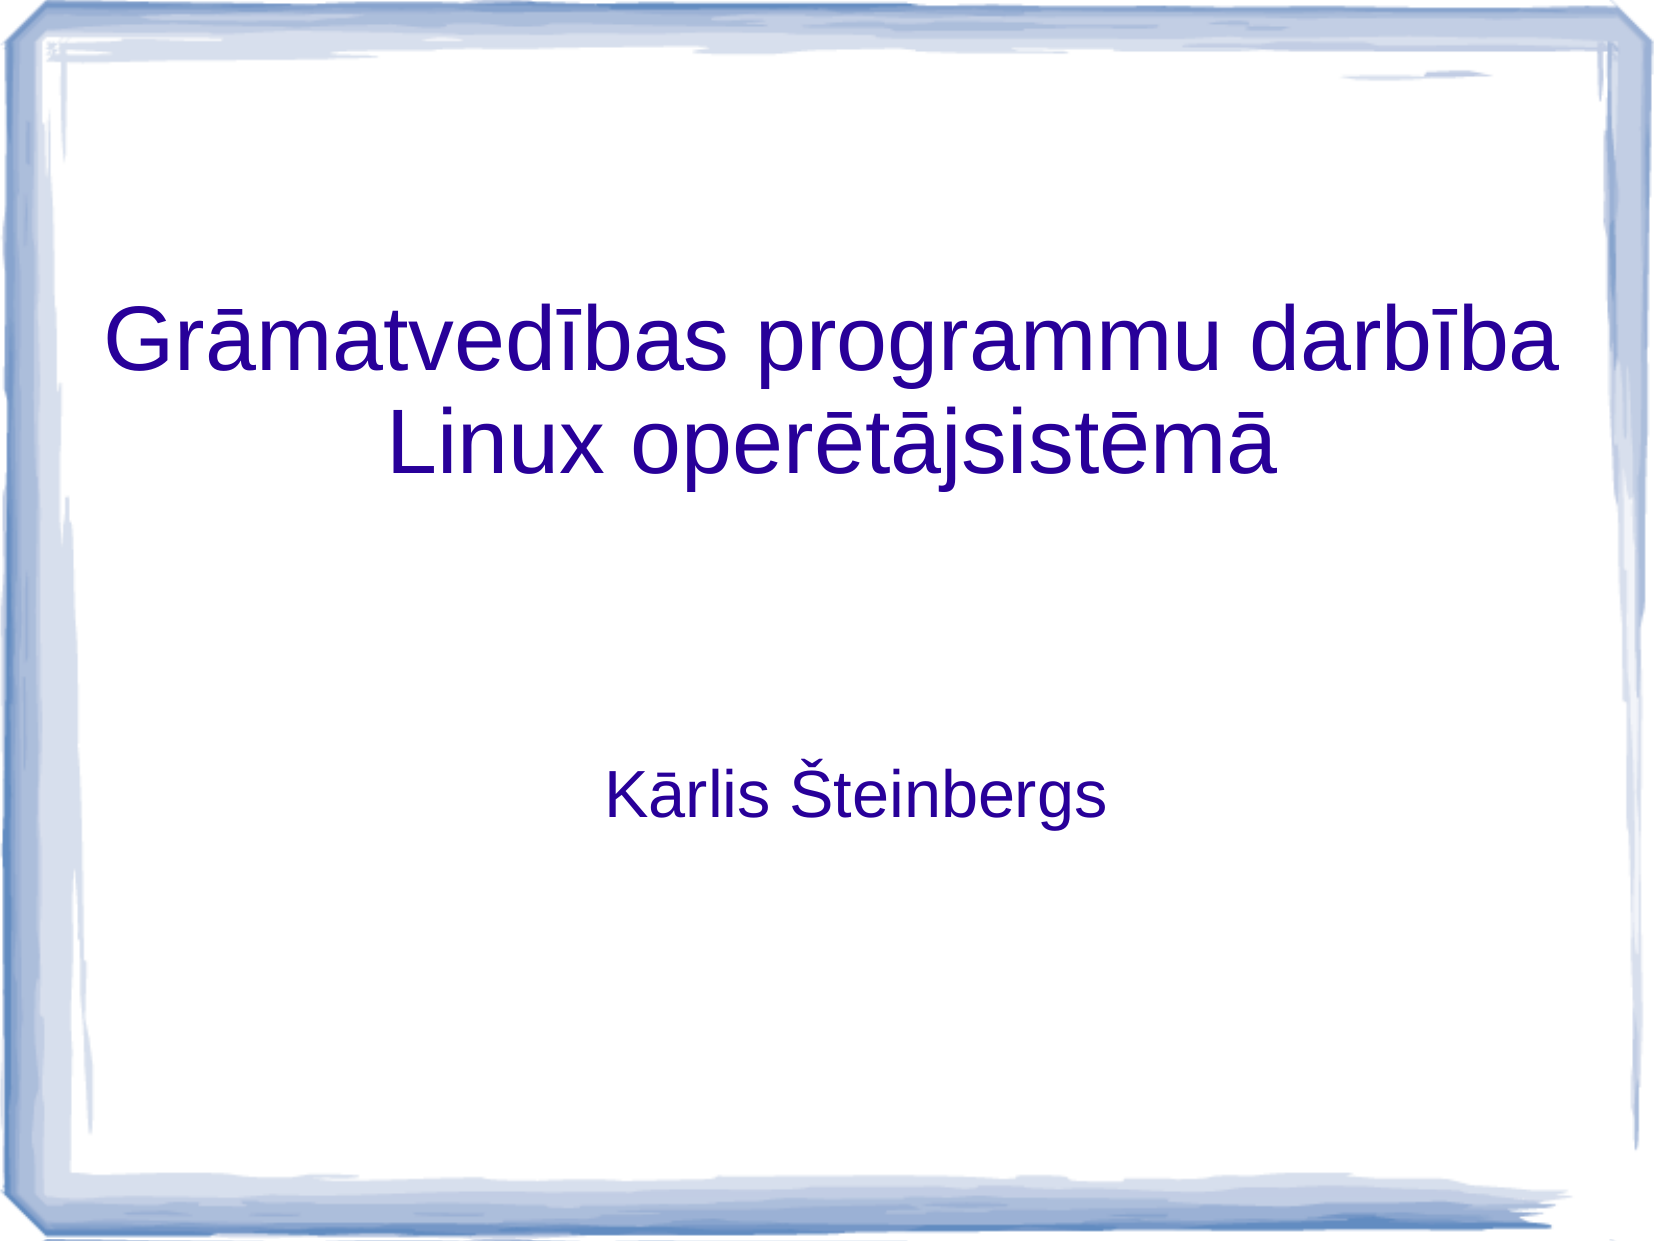

# Grāmatvedības programmu darbība Linux operētājsistēmā
Kārlis Šteinbergs